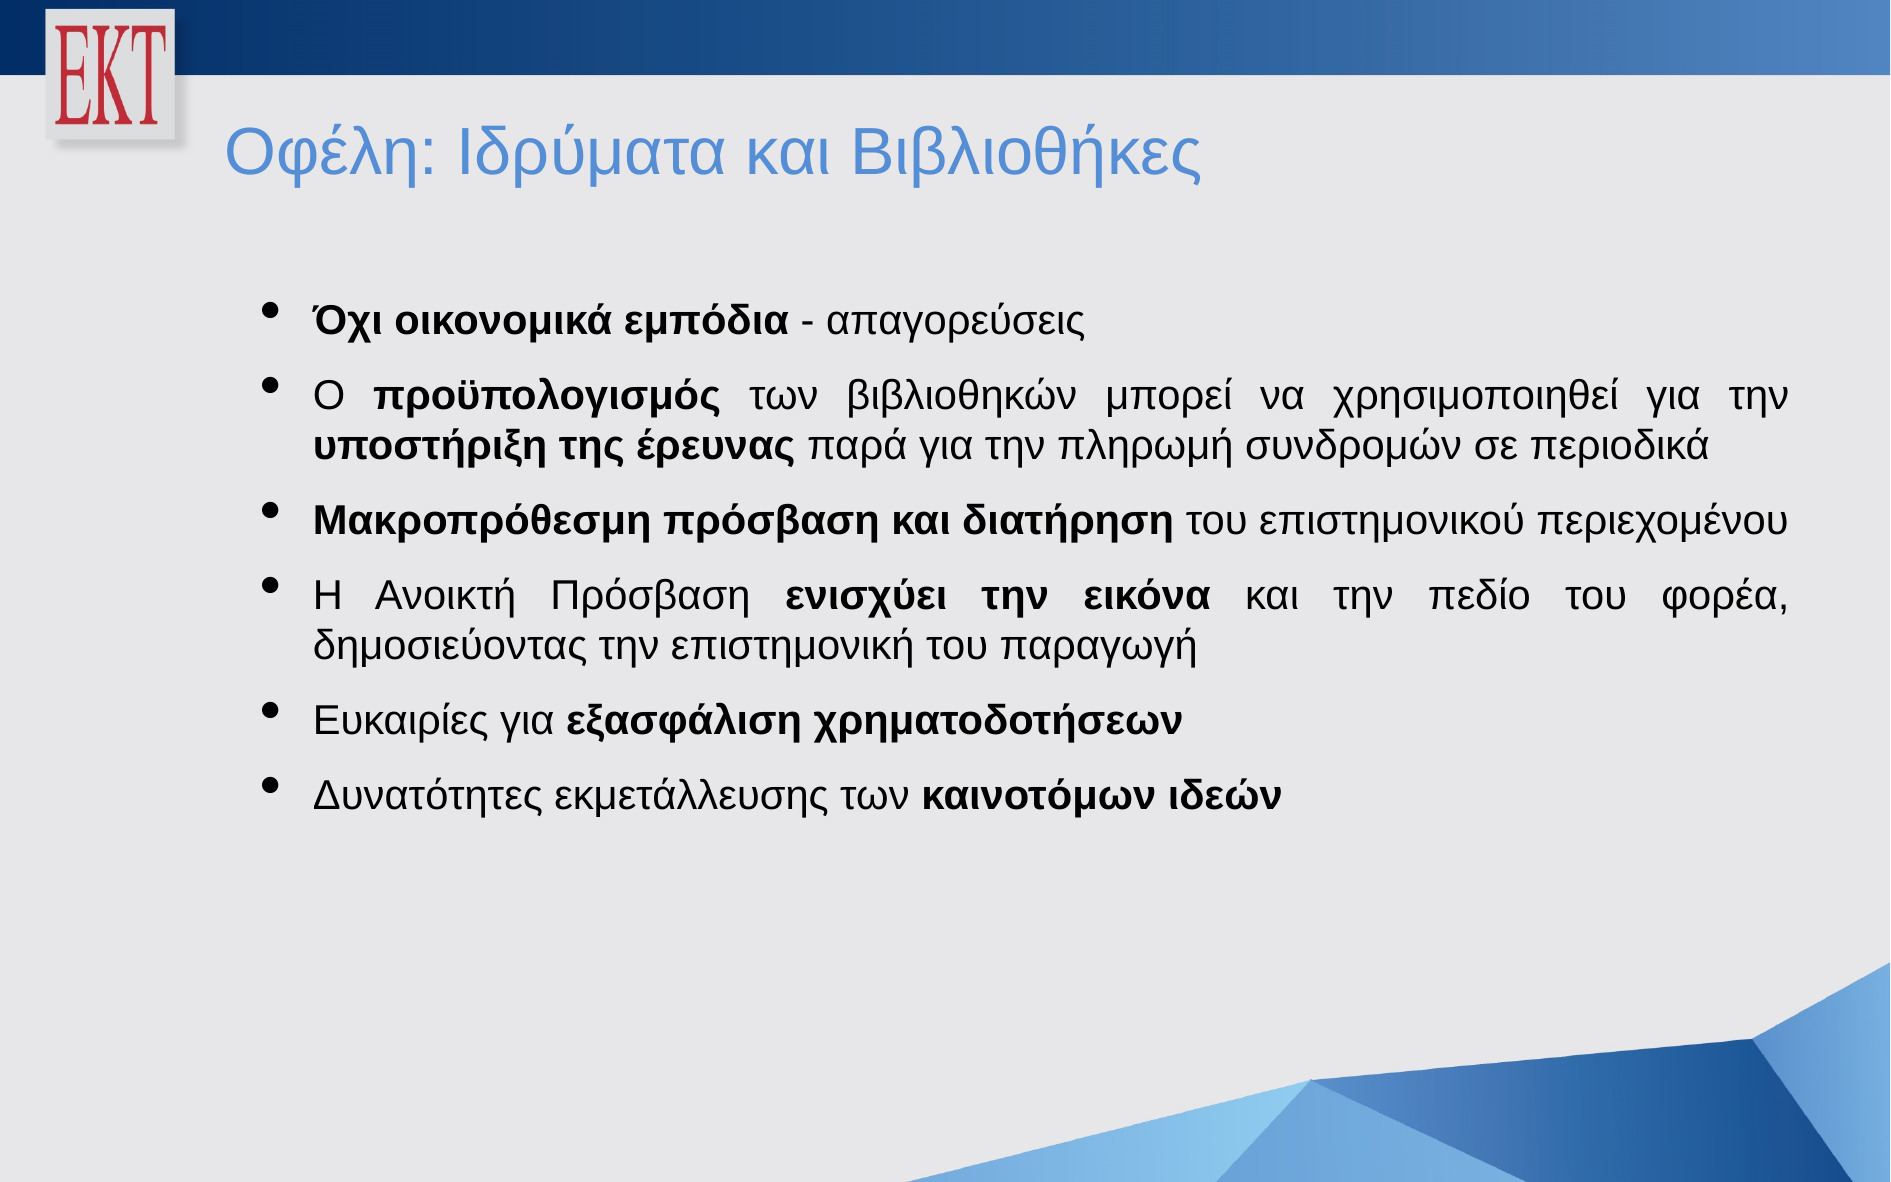

# Οφέλη: Ιδρύματα και Βιβλιοθήκες
Όχι οικονομικά εμπόδια - απαγορεύσεις
Ο προϋπολογισμός των βιβλιοθηκών μπορεί να χρησιμοποιηθεί για την υποστήριξη της έρευνας παρά για την πληρωμή συνδρομών σε περιοδικά
Μακροπρόθεσμη πρόσβαση και διατήρηση του επιστημονικού περιεχομένου
Η Ανοικτή Πρόσβαση ενισχύει την εικόνα και την πεδίο του φορέα, δημοσιεύοντας την επιστημονική του παραγωγή
Ευκαιρίες για εξασφάλιση χρηματοδοτήσεων
Δυνατότητες εκμετάλλευσης των καινοτόμων ιδεών